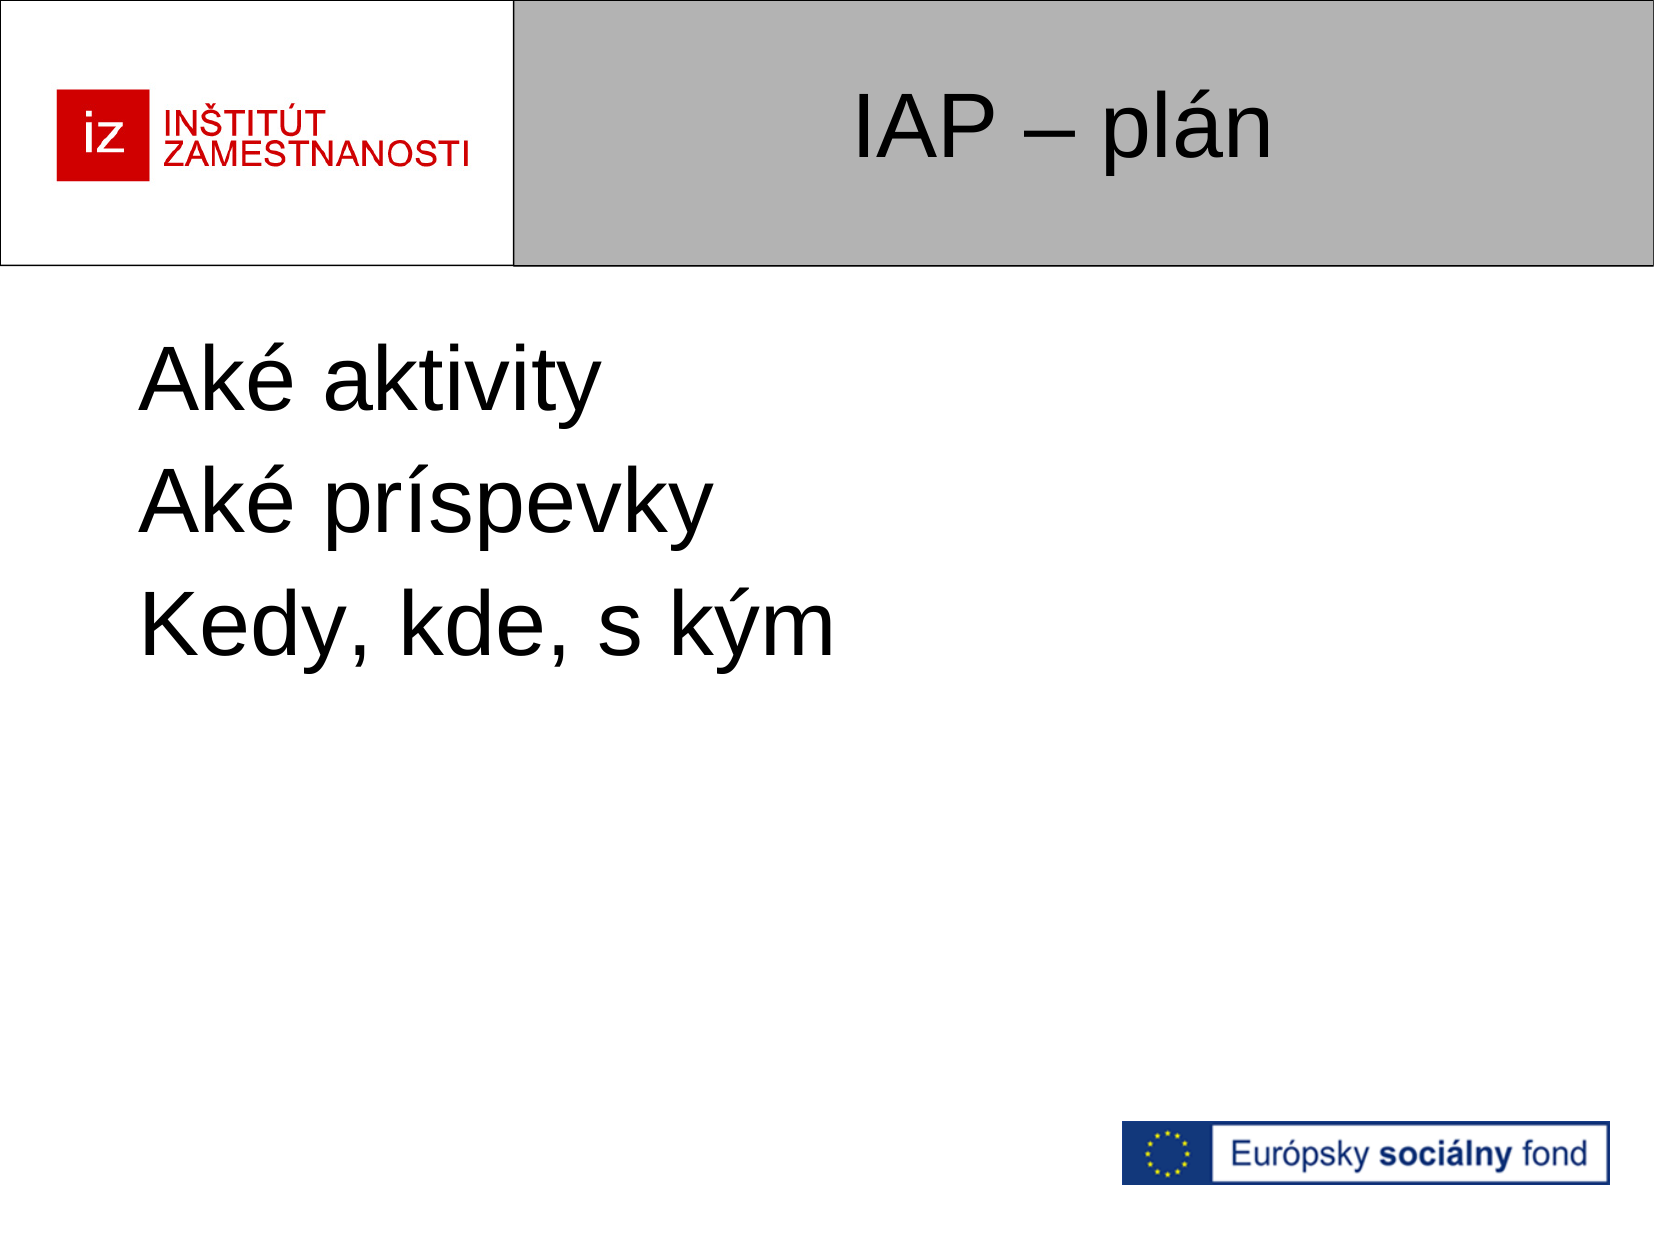

# IAP – plán
Aké aktivity
Aké príspevky
Kedy, kde, s kým